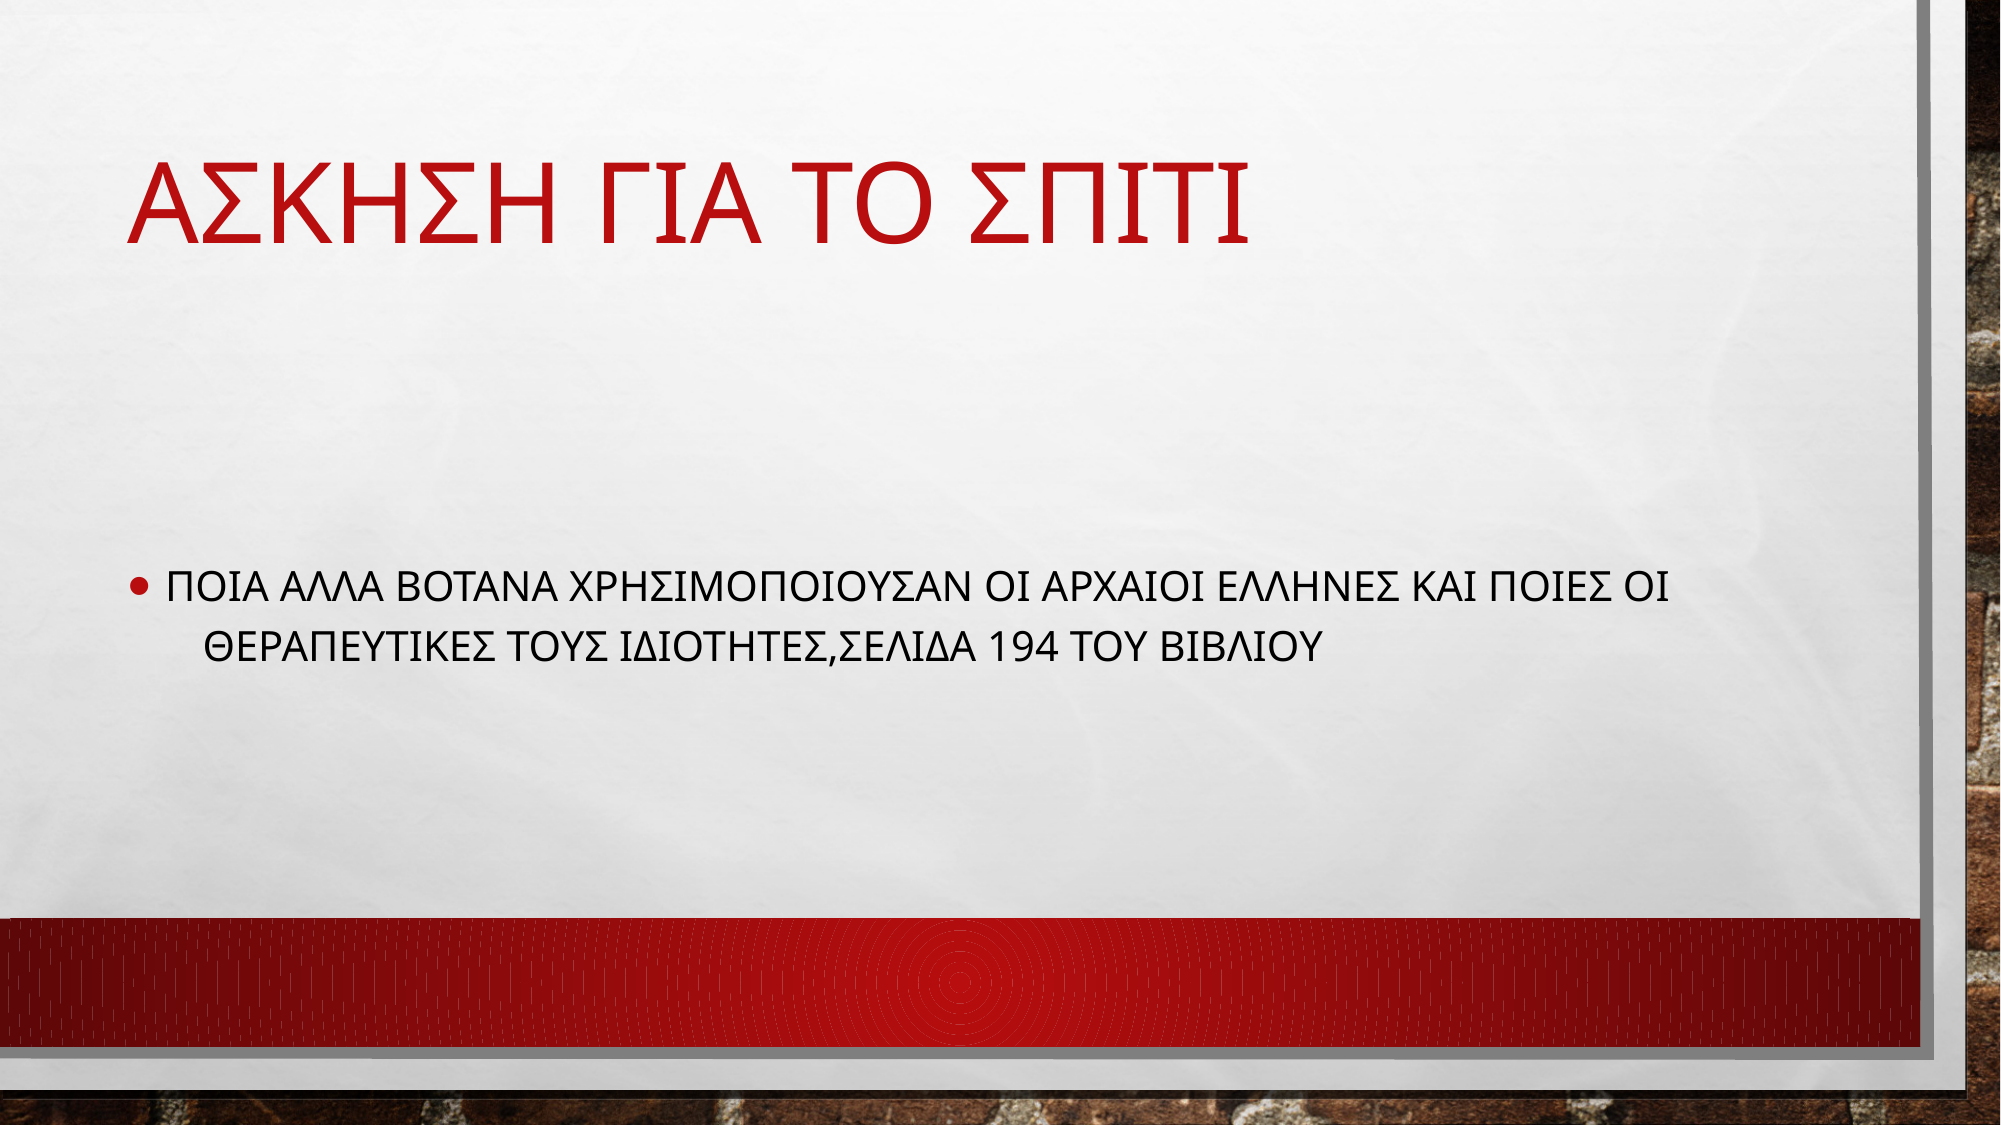

# Ασκηση για το σπιτι
Ποια αλλα βοτανα χρησιμοποιουσαν οι αρχαιοι ελληνεσ και ποιεσ οι θεραπευτικεσ τους ιδιοτητεσ,σελιδα 194 του βιβλιου